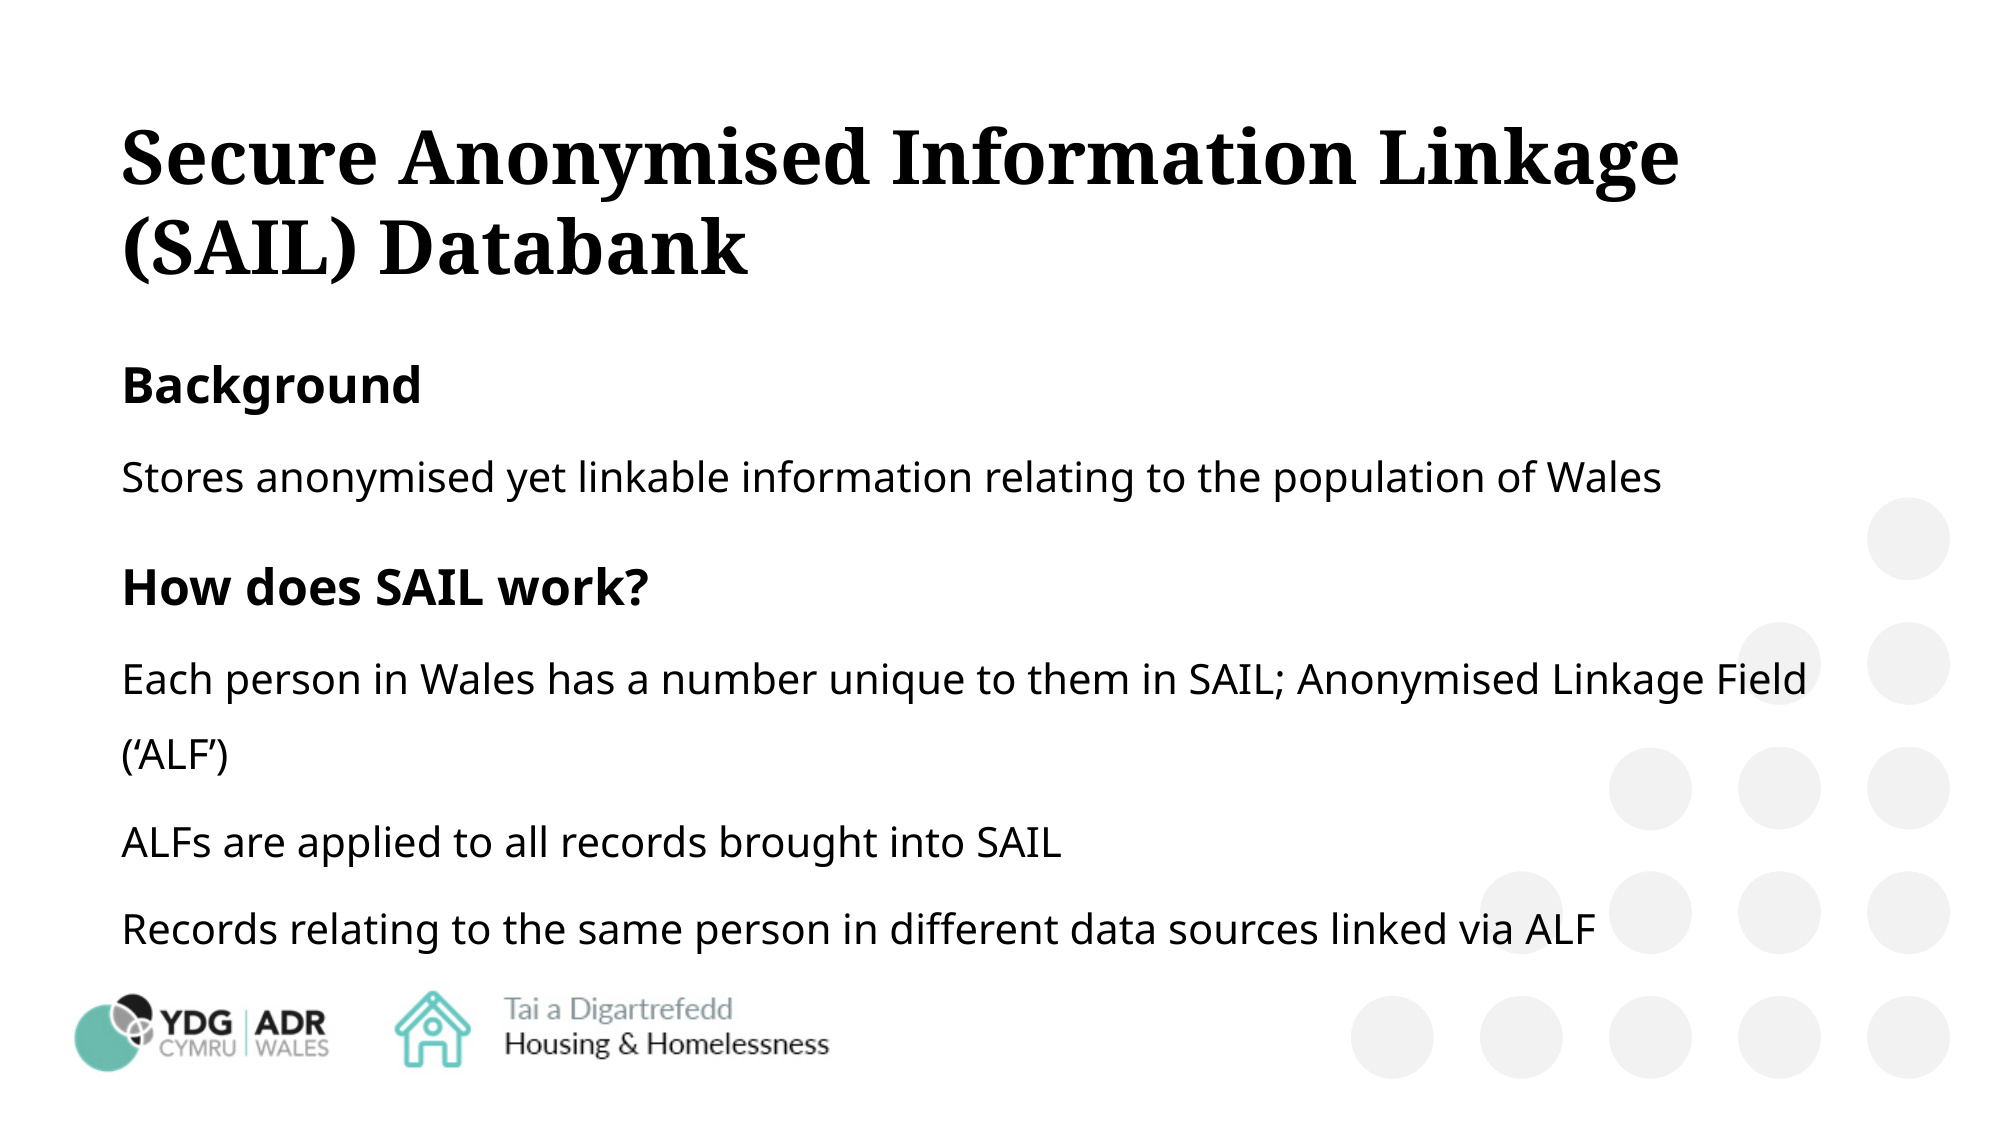

Secure Anonymised Information Linkage (SAIL) Databank
Background
Stores anonymised yet linkable information relating to the population of Wales
How does SAIL work?
Each person in Wales has a number unique to them in SAIL; Anonymised Linkage Field (‘ALF’)
ALFs are applied to all records brought into SAIL
Records relating to the same person in different data sources linked via ALF